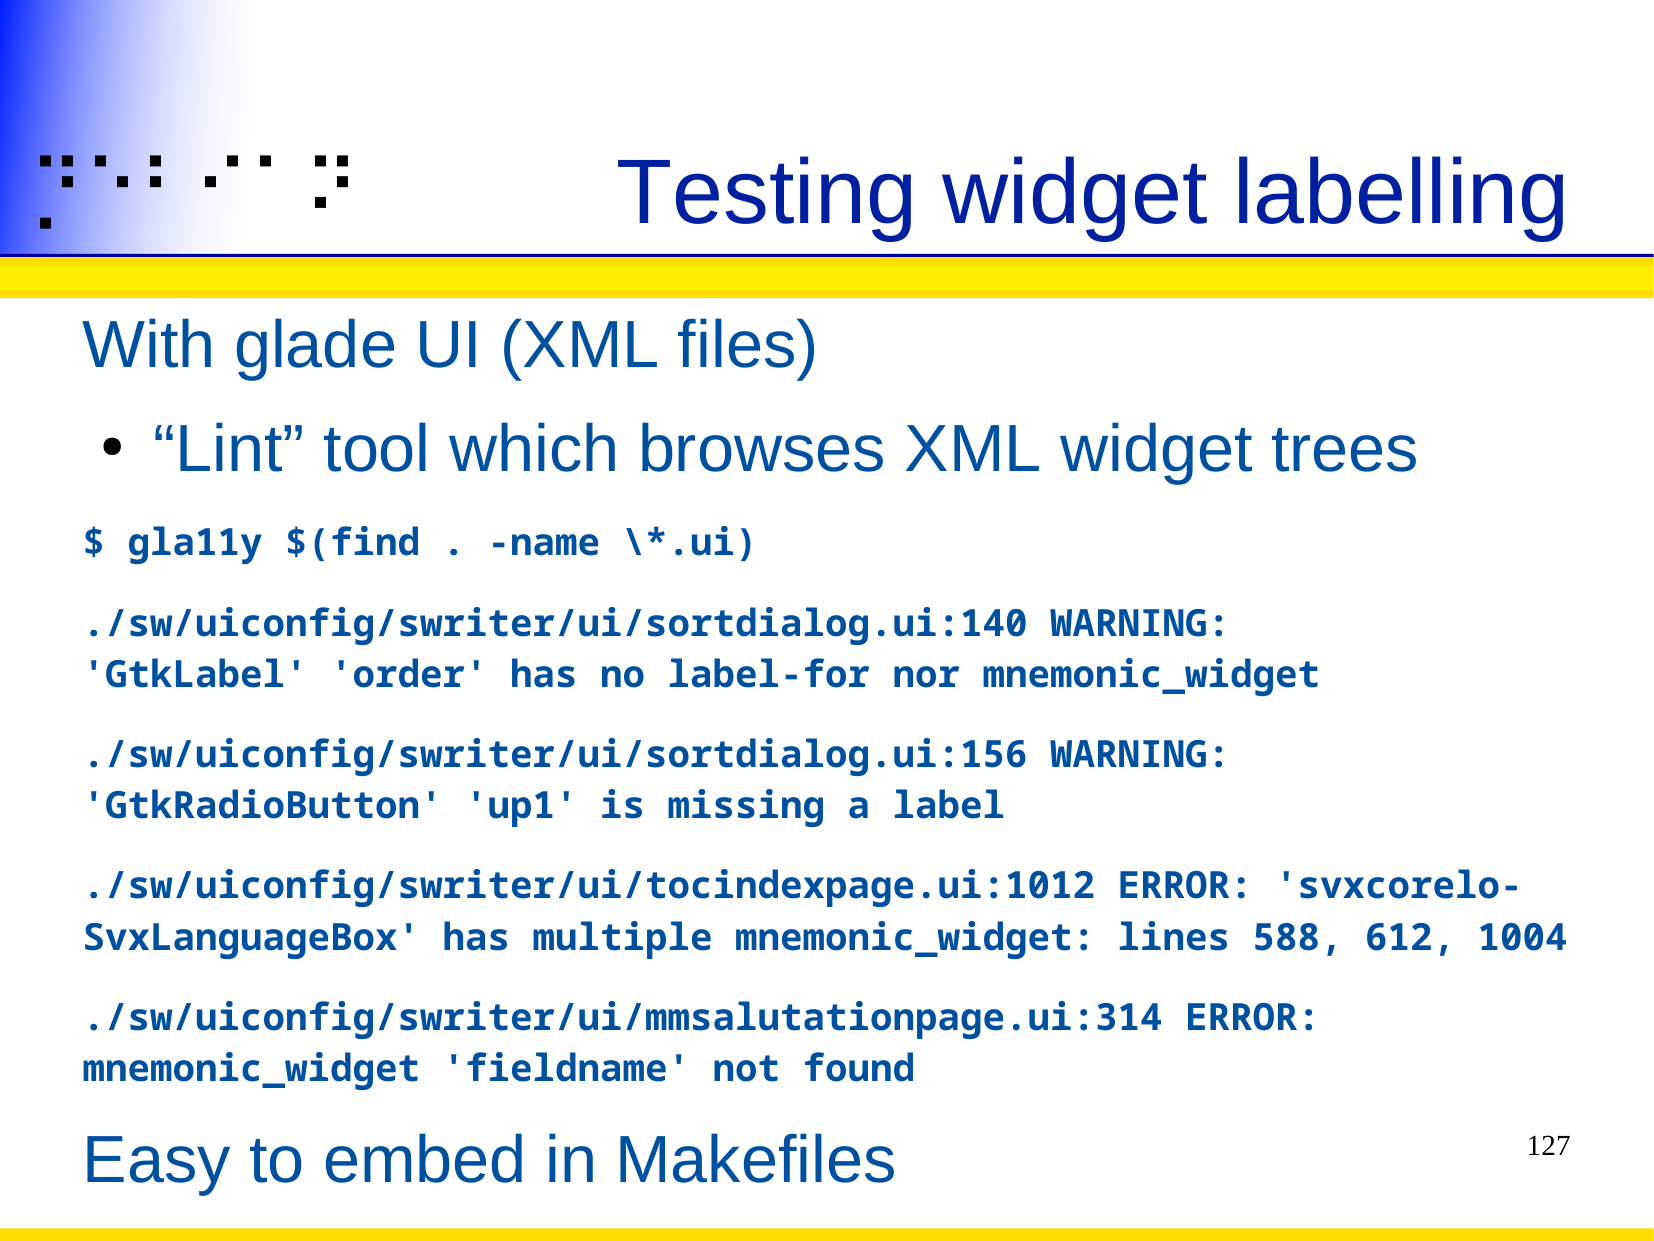

# Testing widget labelling
With glade UI (XML files)
“Lint” tool which browses XML widget trees
$ gla11y $(find . -name \*.ui)
./sw/uiconfig/swriter/ui/sortdialog.ui:140 WARNING:
'GtkLabel' 'order' has no label-for nor mnemonic_widget
./sw/uiconfig/swriter/ui/sortdialog.ui:156 WARNING:
'GtkRadioButton' 'up1' is missing a label
./sw/uiconfig/swriter/ui/tocindexpage.ui:1012 ERROR: 'svxcorelo-SvxLanguageBox' has multiple mnemonic_widget: lines 588, 612, 1004
./sw/uiconfig/swriter/ui/mmsalutationpage.ui:314 ERROR: mnemonic_widget 'fieldname' not found
Easy to embed in Makefiles
127